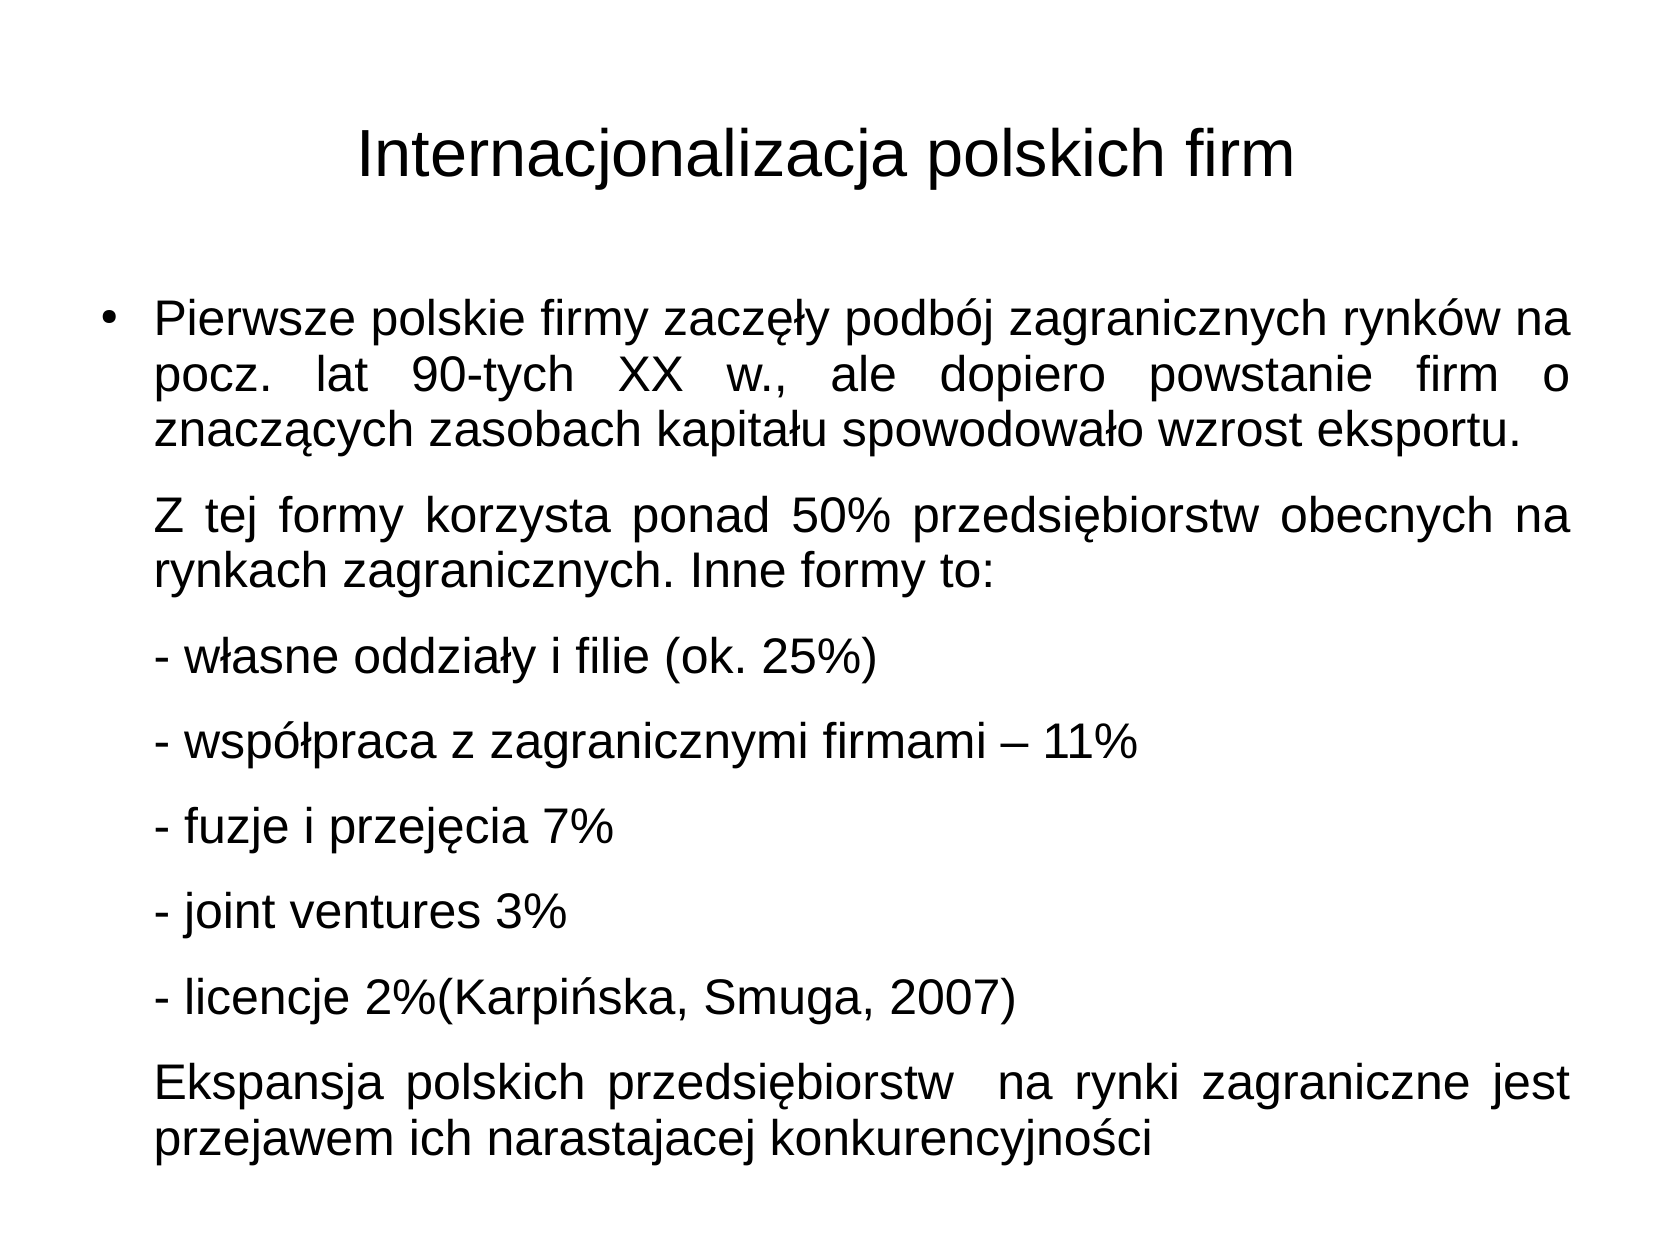

# Internacjonalizacja polskich firm
Pierwsze polskie firmy zaczęły podbój zagranicznych rynków na pocz. lat 90-tych XX w., ale dopiero powstanie firm o znaczących zasobach kapitału spowodowało wzrost eksportu.
Z tej formy korzysta ponad 50% przedsiębiorstw obecnych na rynkach zagranicznych. Inne formy to:
- własne oddziały i filie (ok. 25%)
- współpraca z zagranicznymi firmami – 11%
- fuzje i przejęcia 7%
- joint ventures 3%
- licencje 2%(Karpińska, Smuga, 2007)
Ekspansja polskich przedsiębiorstw na rynki zagraniczne jest przejawem ich narastajacej konkurencyjności